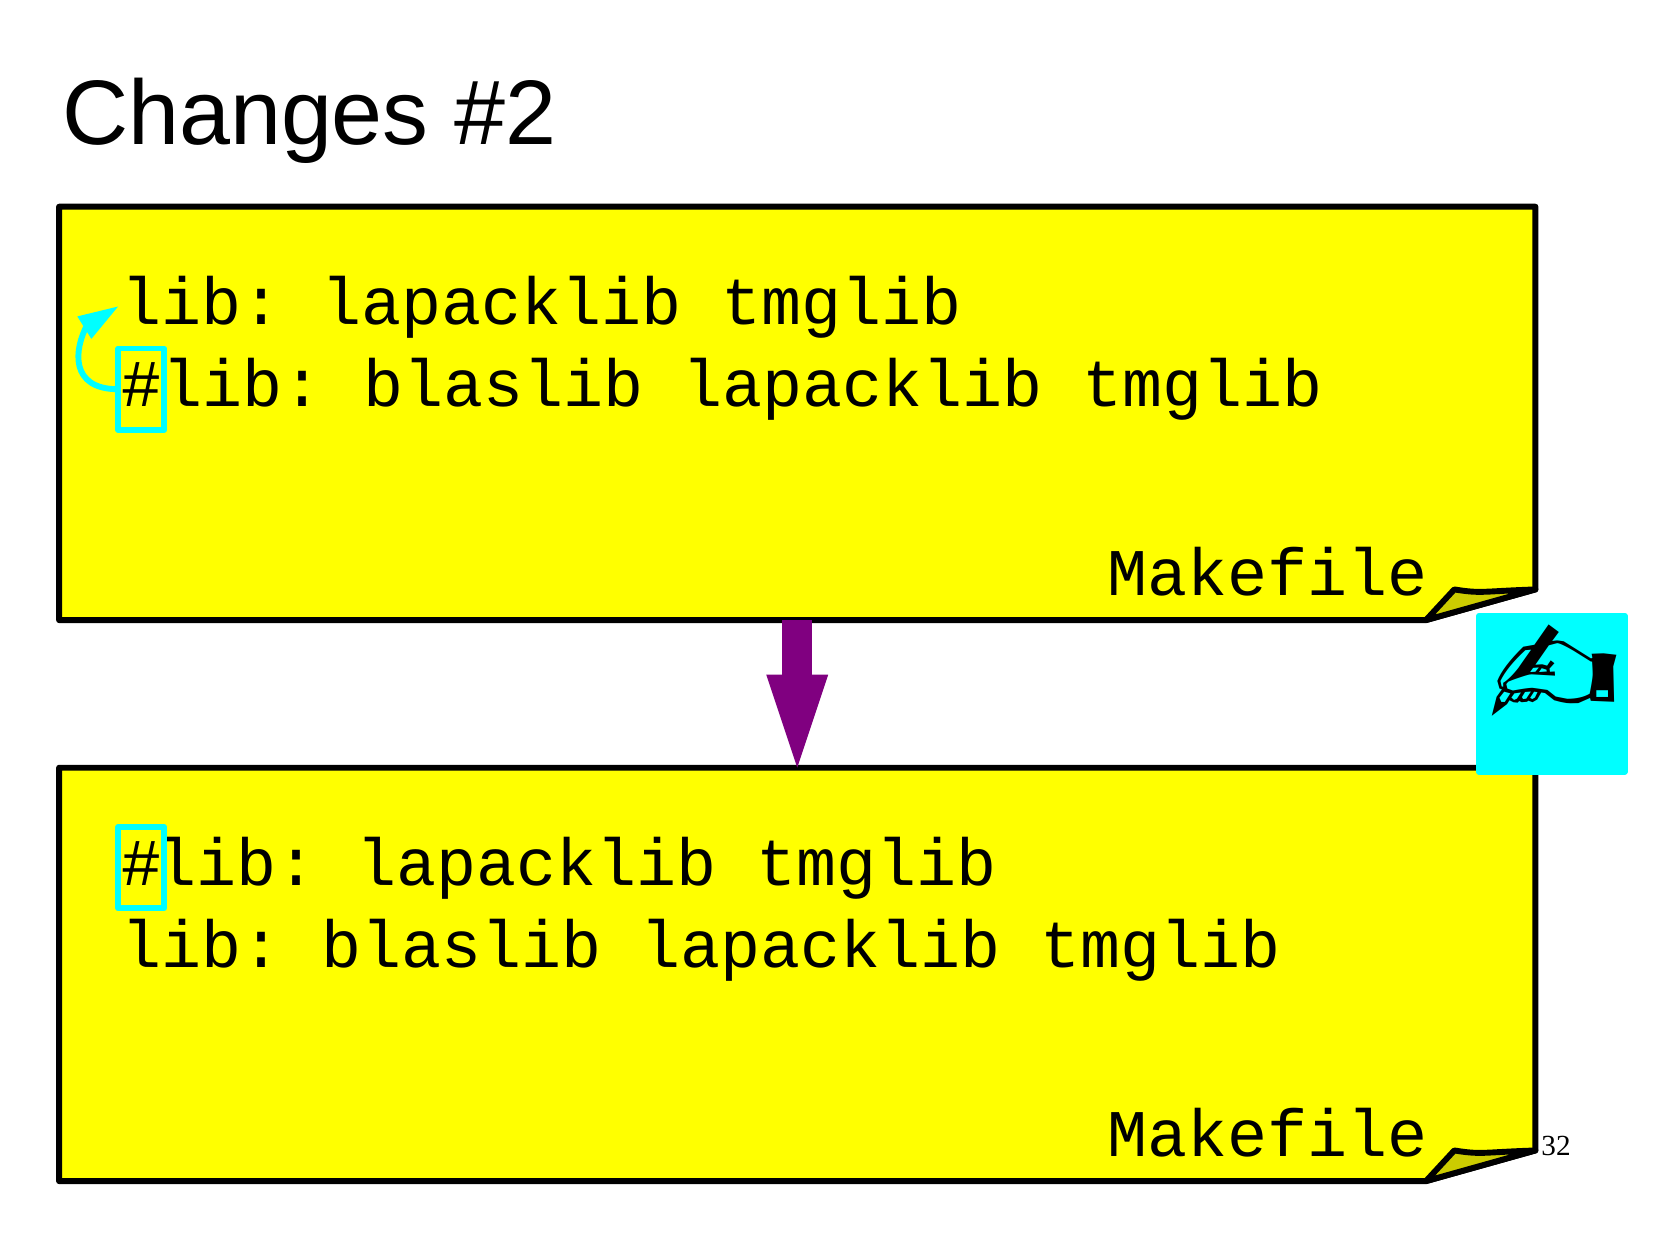

Changes #2
lib: lapacklib tmglib
#
lib:
blaslib
lapacklib tmglib
Makefile

lib: lapacklib tmglib
#
lib:
blaslib
lapacklib tmglib
Makefile
32